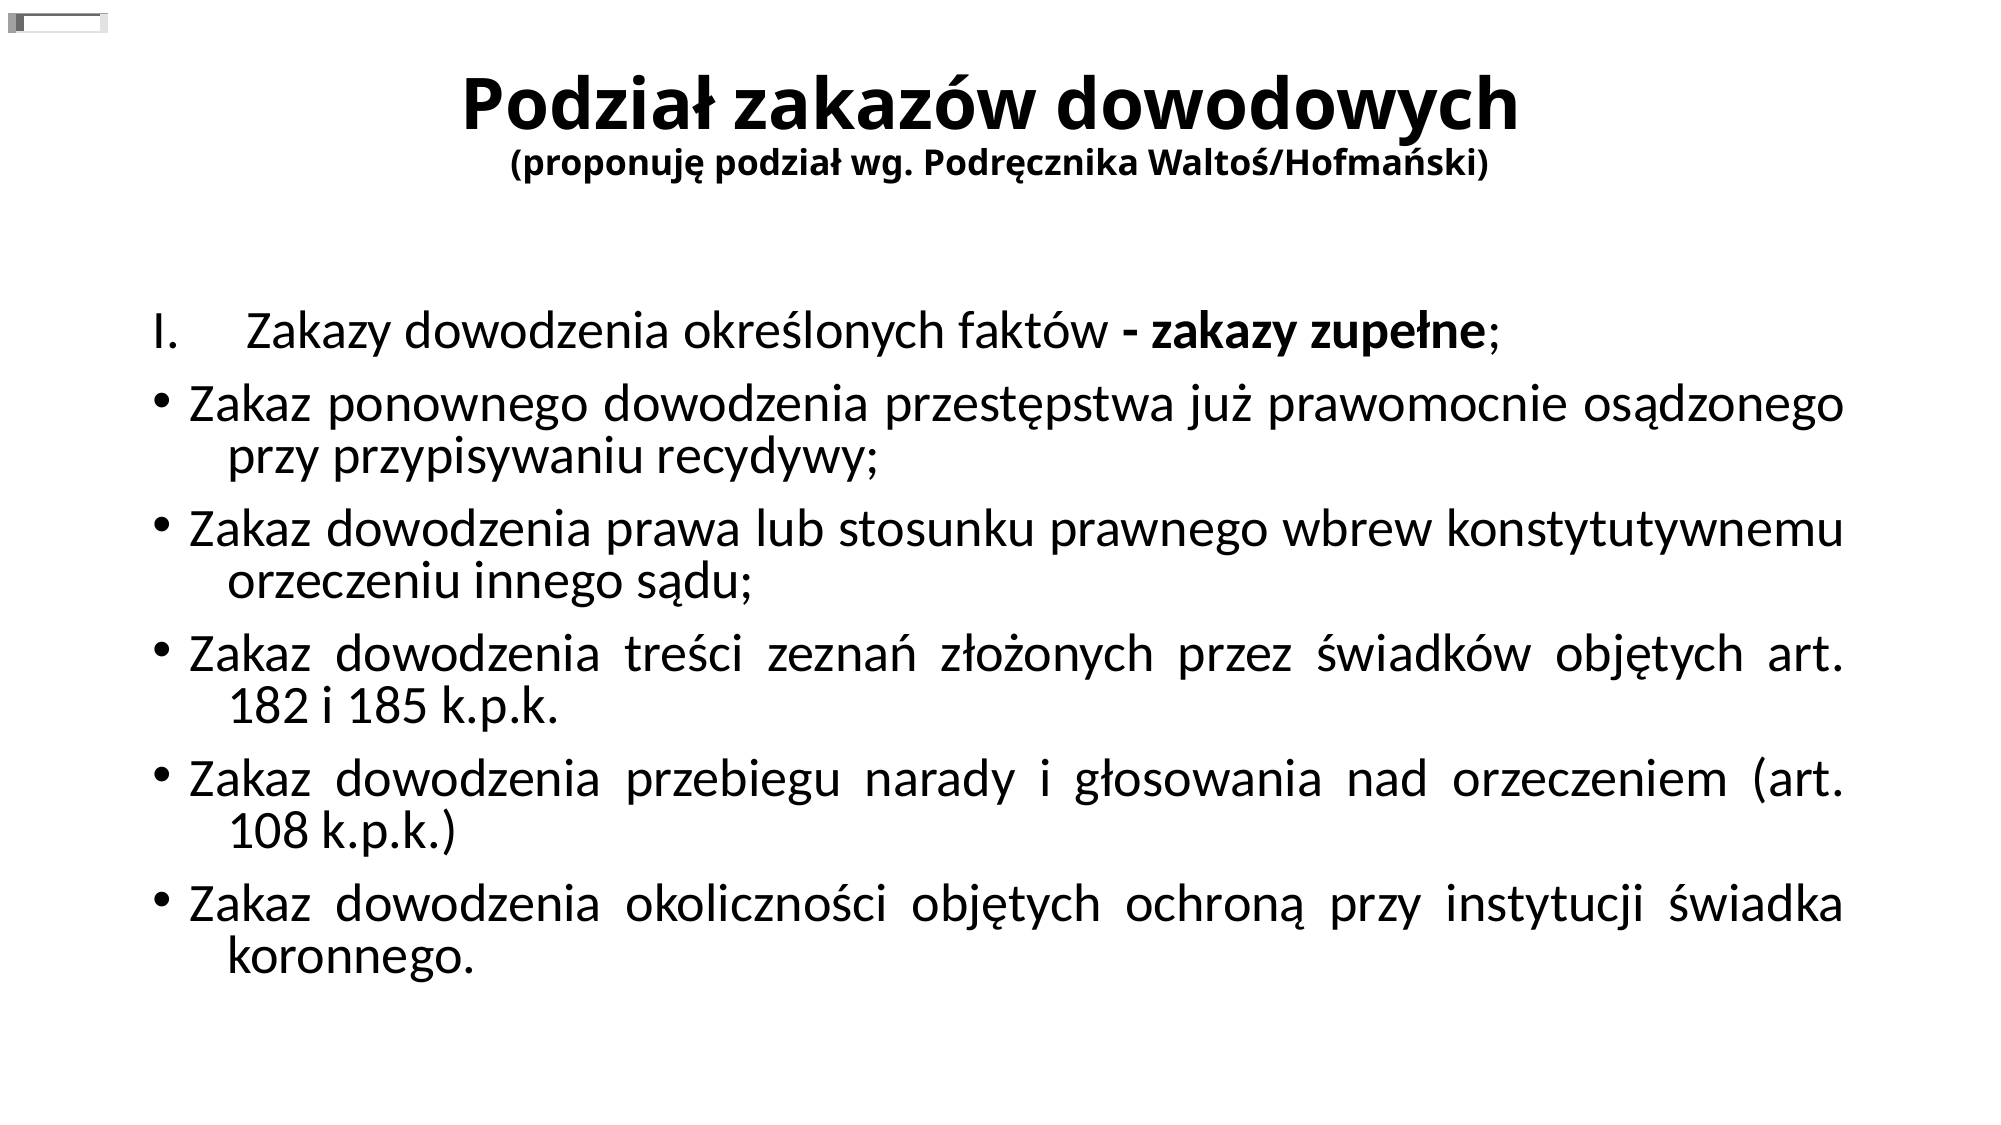

# Podział zakazów dowodowych (proponuję podział wg. Podręcznika Waltoś/Hofmański)
Zakazy dowodzenia określonych faktów - zakazy zupełne;
Zakaz ponownego dowodzenia przestępstwa już prawomocnie osądzonego przy przypisywaniu recydywy;
Zakaz dowodzenia prawa lub stosunku prawnego wbrew konstytutywnemu orzeczeniu innego sądu;
Zakaz dowodzenia treści zeznań złożonych przez świadków objętych art. 182 i 185 k.p.k.
Zakaz dowodzenia przebiegu narady i głosowania nad orzeczeniem (art. 108 k.p.k.)
Zakaz dowodzenia okoliczności objętych ochroną przy instytucji świadka koronnego.